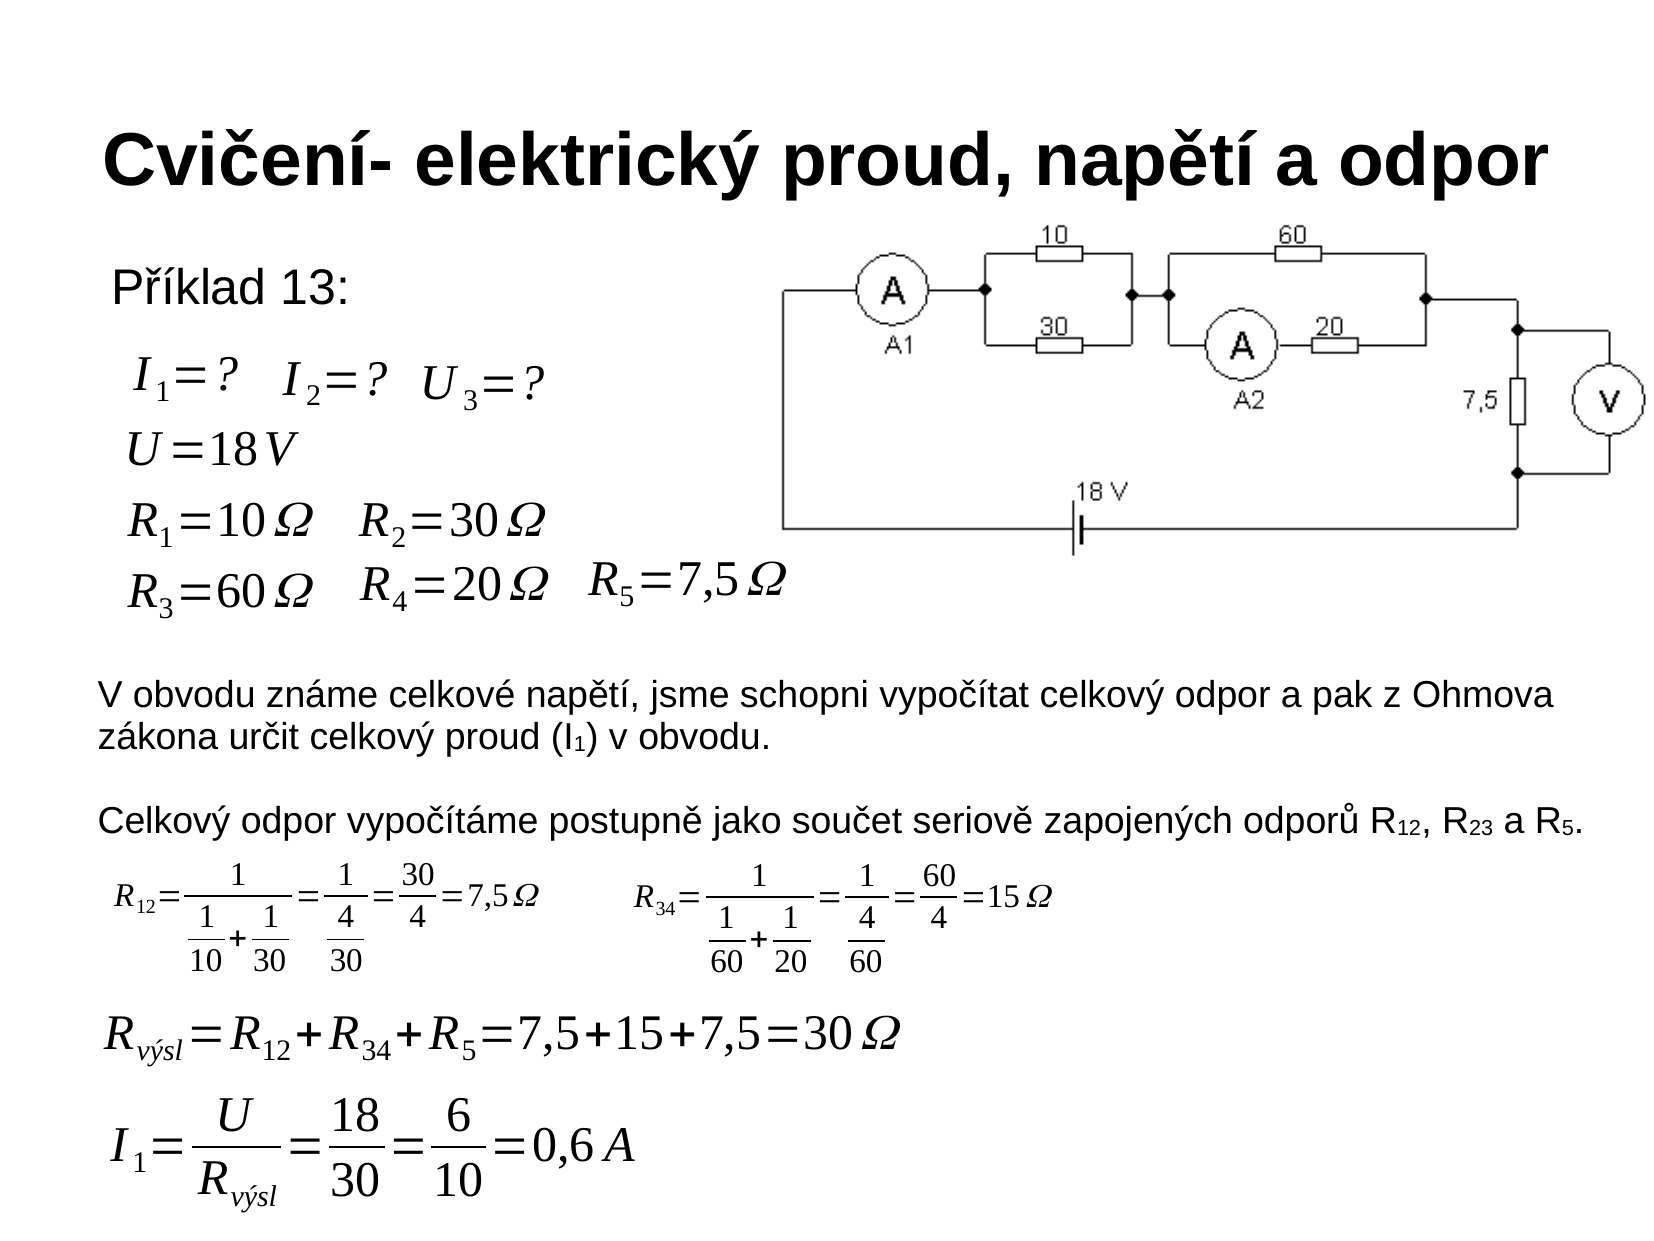

# Cvičení- elektrický proud, napětí a odpor
Příklad 13:
V obvodu známe celkové napětí, jsme schopni vypočítat celkový odpor a pak z Ohmova zákona určit celkový proud (I1) v obvodu.
Celkový odpor vypočítáme postupně jako součet seriově zapojených odporů R12, R23 a R5.